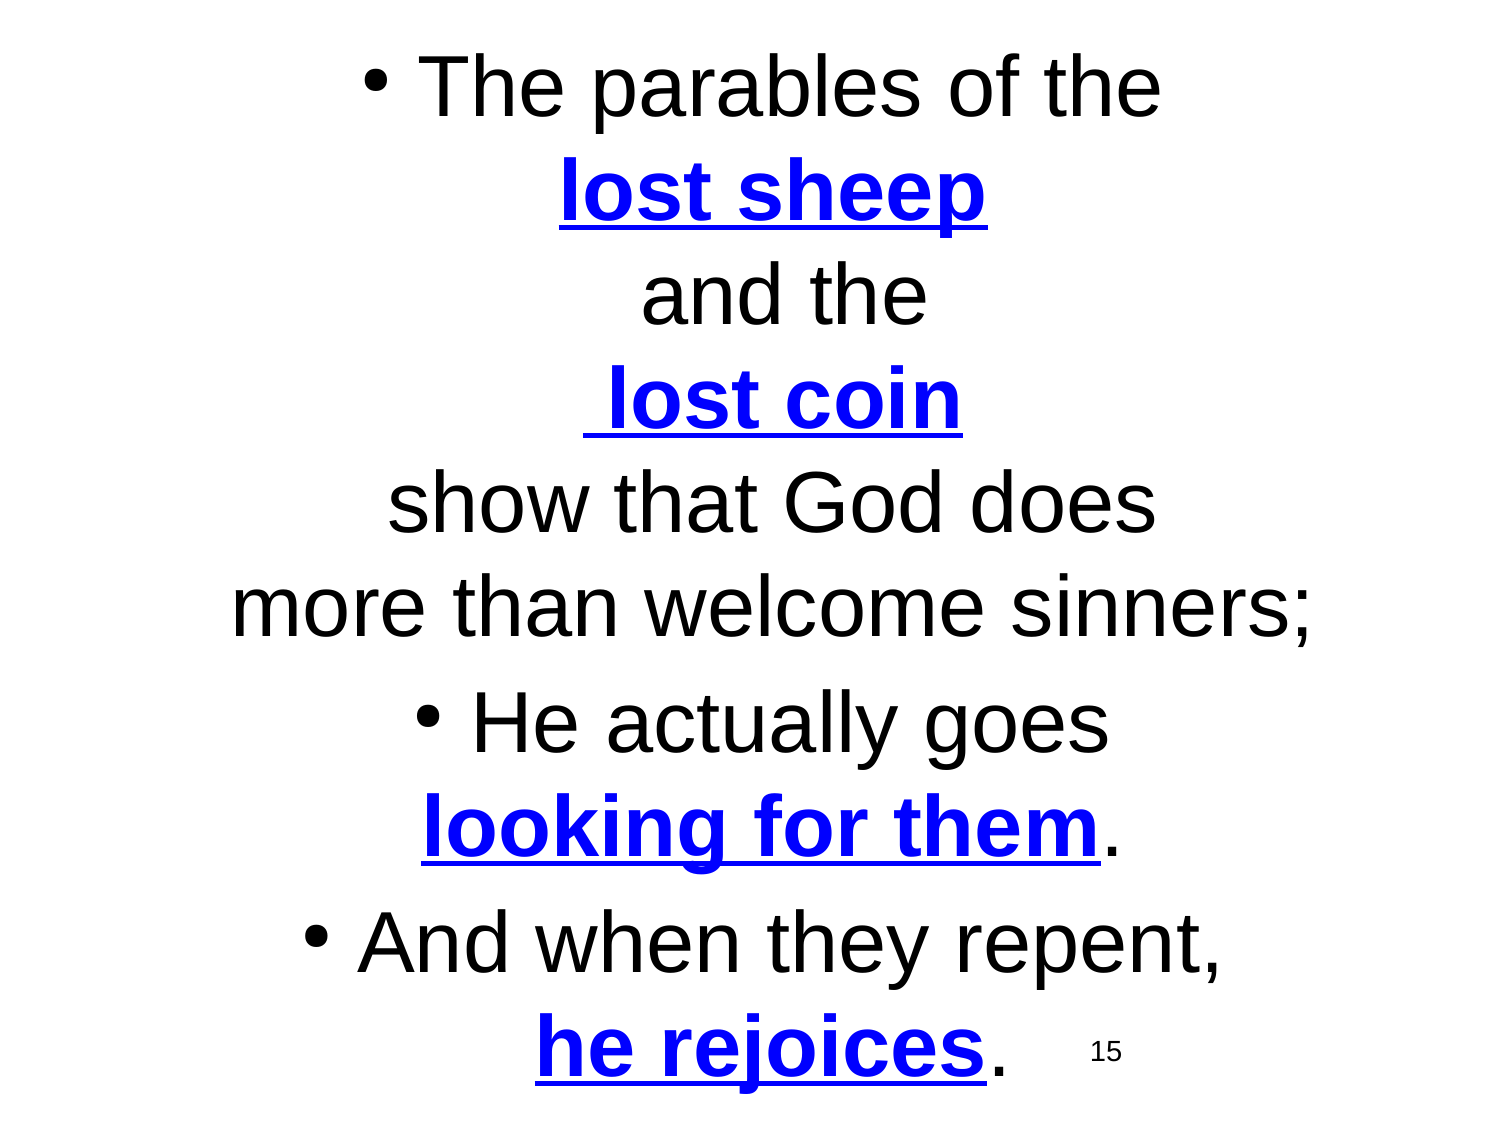

# The parables of the lost sheep and the lost coin show that God does more than welcome sinners;
He actually goes
looking for them.
And when they repent,
he rejoices.
15